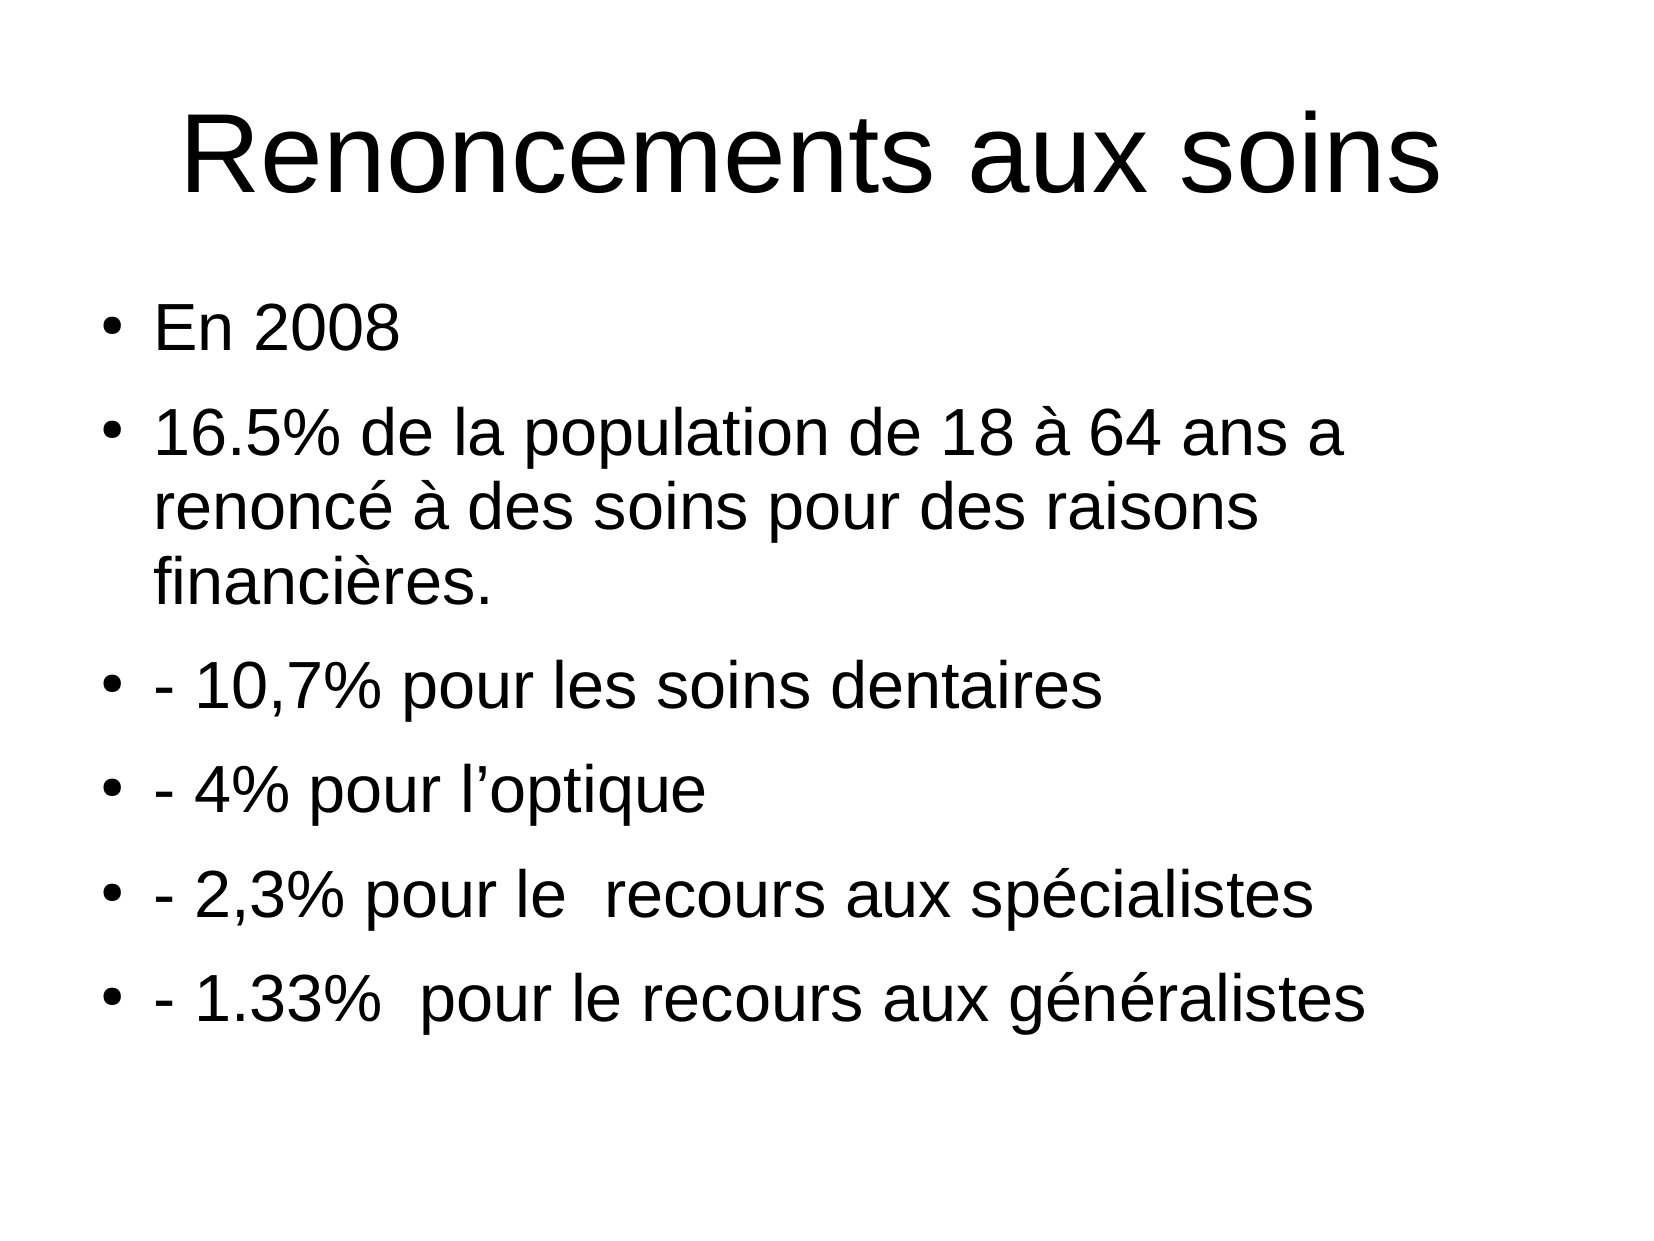

# Renoncements aux soins
En 2008
16.5% de la population de 18 à 64 ans a renoncé à des soins pour des raisons financières.
- 10,7% pour les soins dentaires
- 4% pour l’optique
- 2,3% pour le recours aux spécialistes
- 1.33% pour le recours aux généralistes